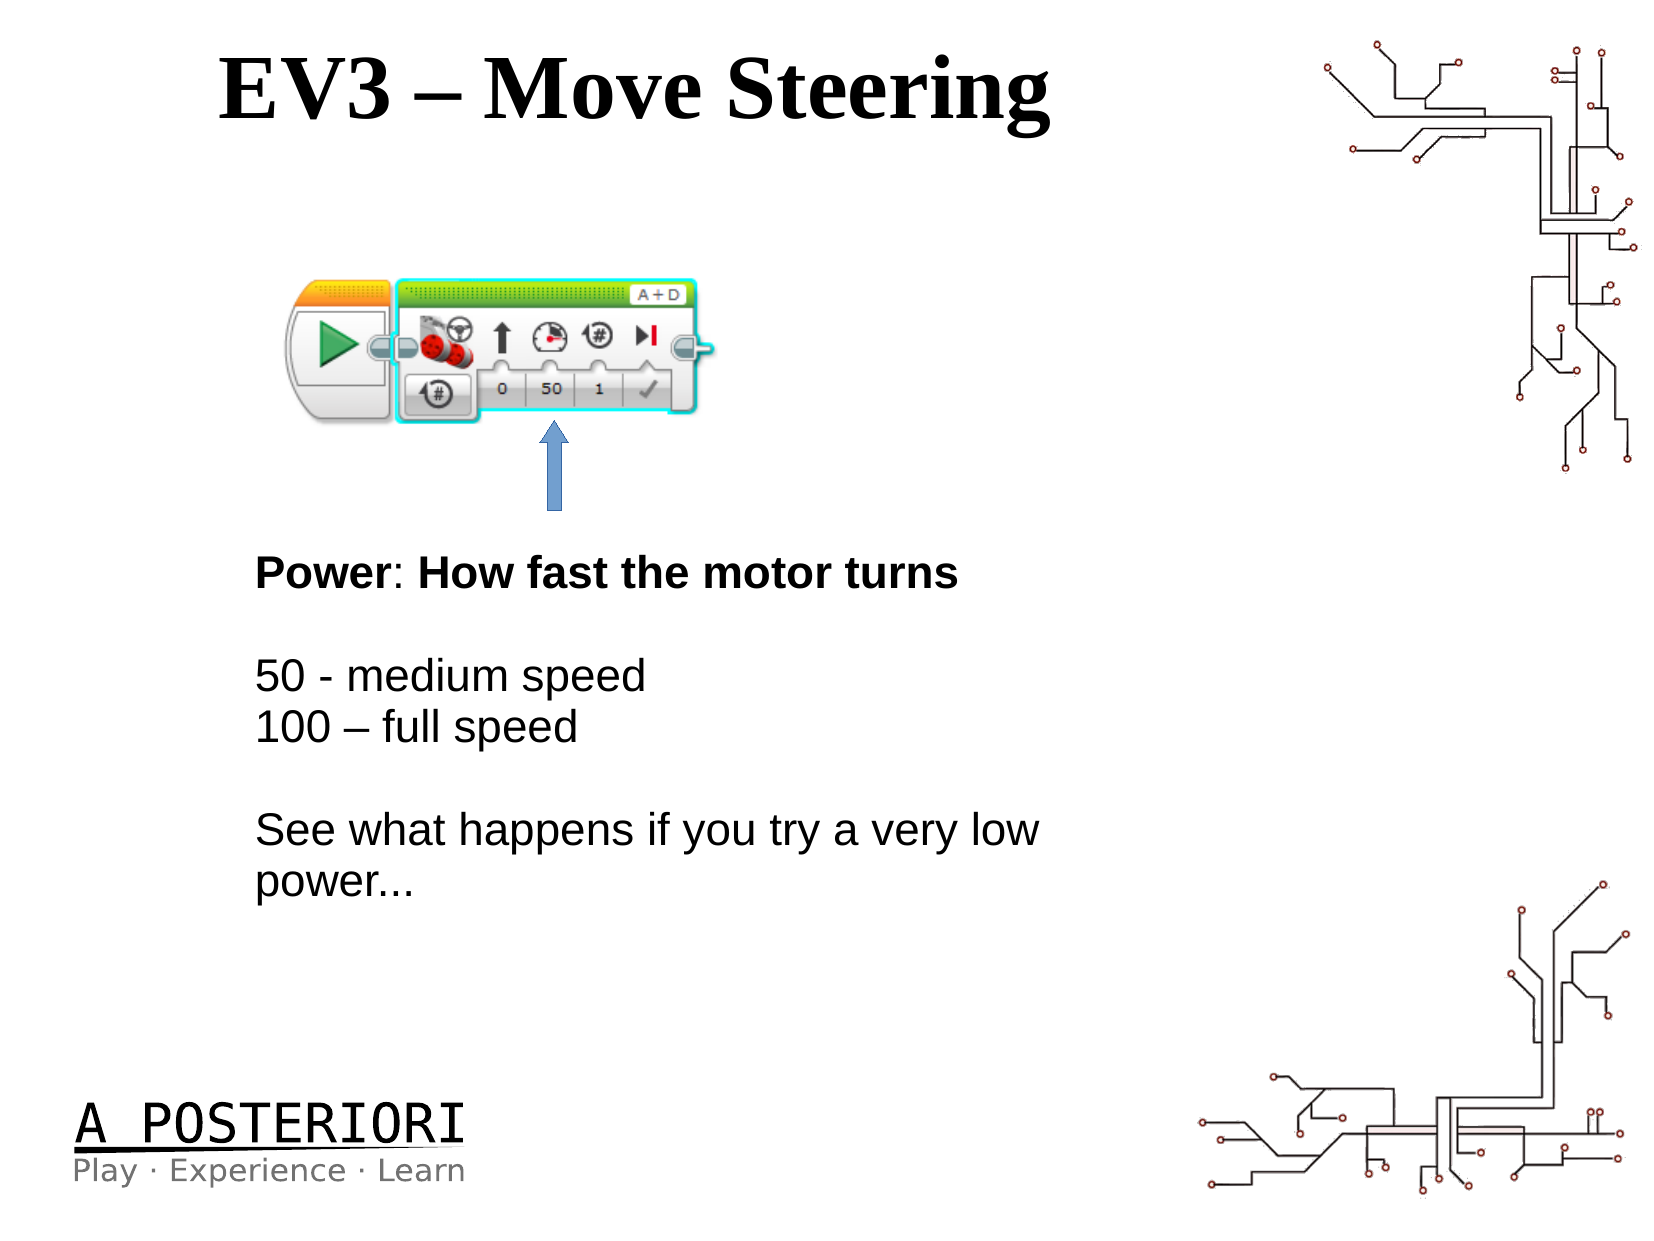

# EV3 – Move Steering
Power: How fast the motor turns
50 - medium speed
100 – full speed
See what happens if you try a very low power...